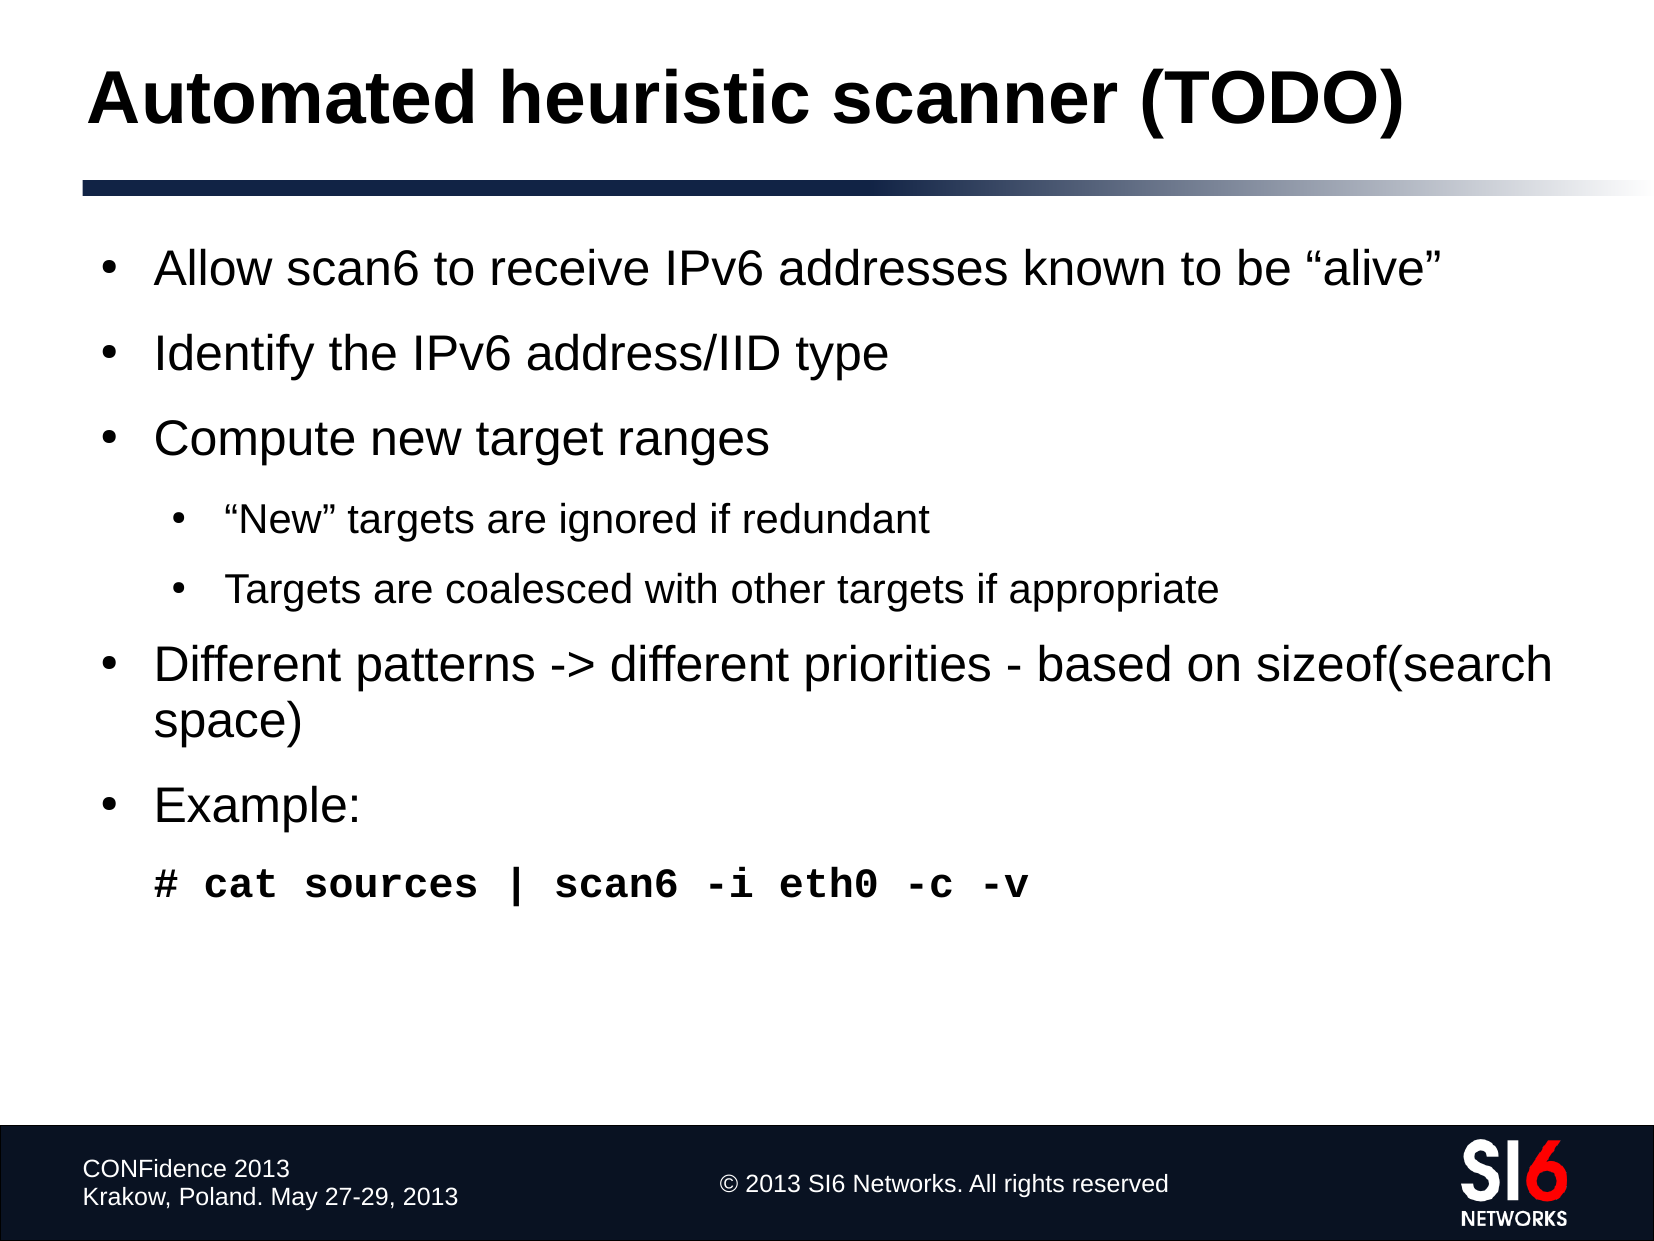

# Automated heuristic scanner (TODO)
Allow scan6 to receive IPv6 addresses known to be “alive”
Identify the IPv6 address/IID type
Compute new target ranges
“New” targets are ignored if redundant
Targets are coalesced with other targets if appropriate
Different patterns -> different priorities - based on sizeof(search space)
Example:
# cat sources | scan6 -i eth0 -c -v